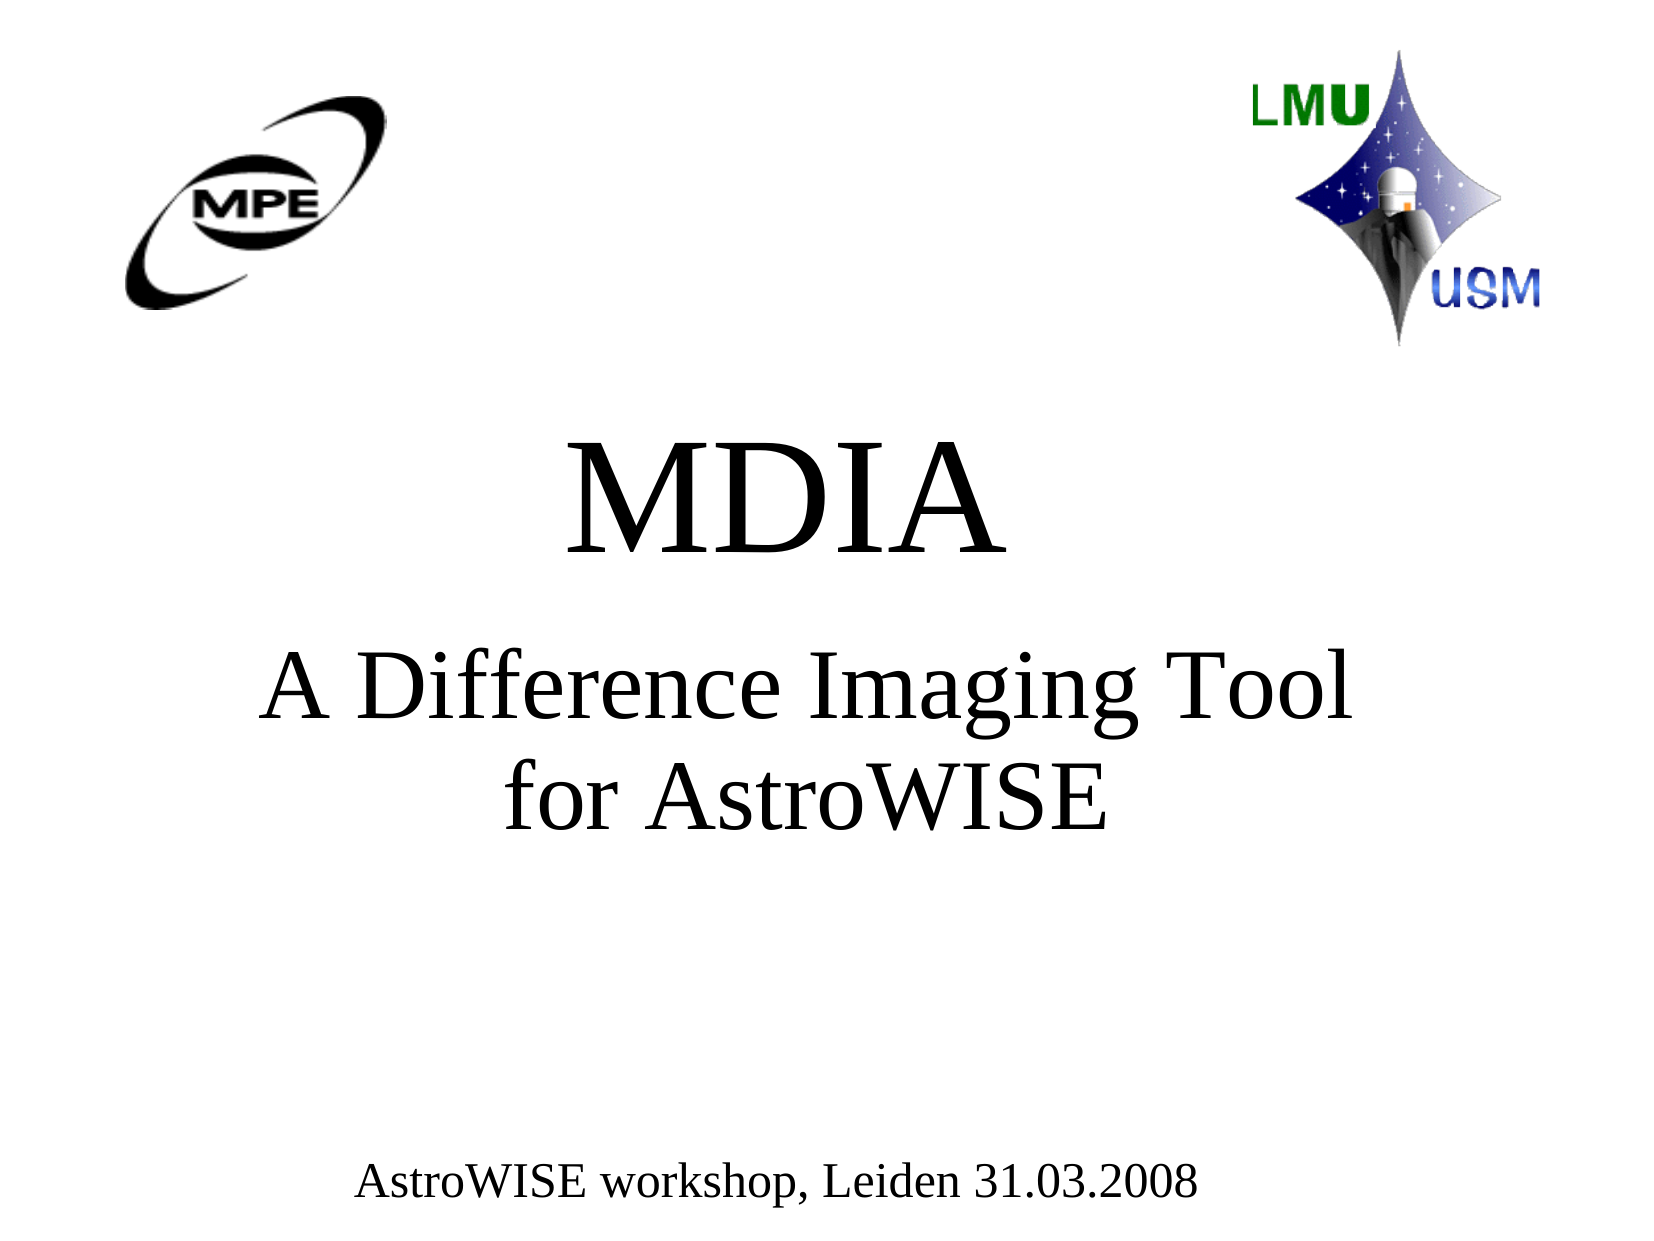

MDIA
A Difference Imaging Tool
for AstroWISE
AstroWISE workshop, Leiden 31.03.2008